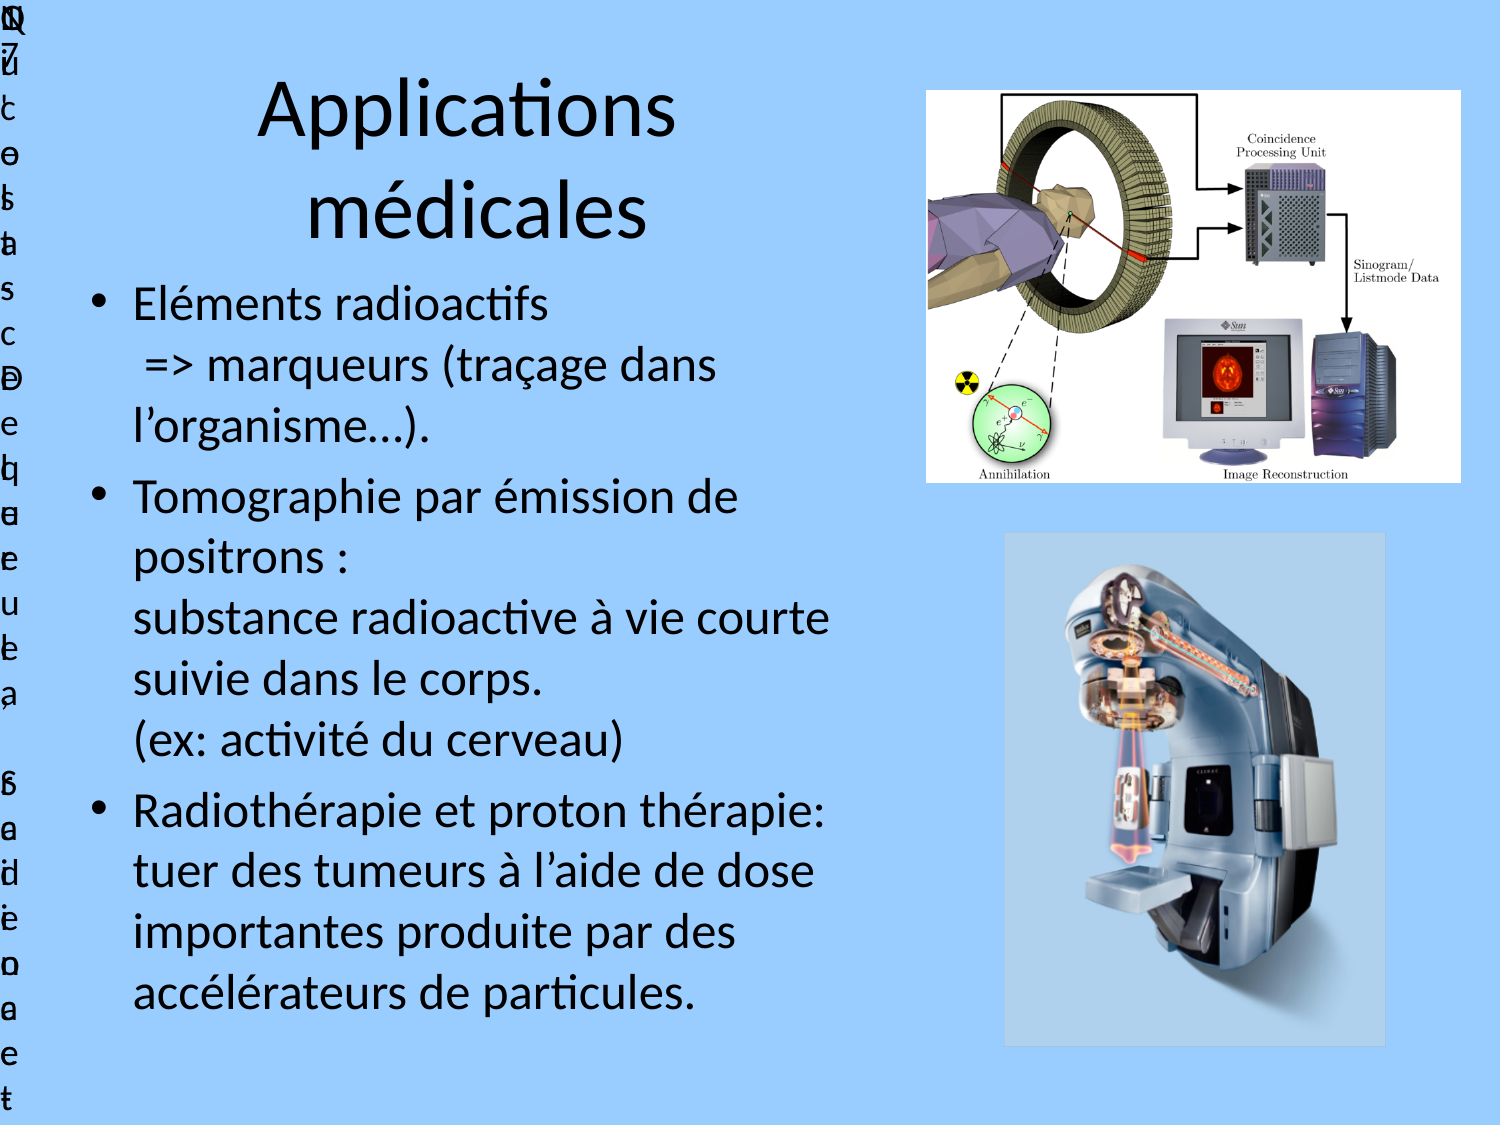

Nicolas Delerue, Science-ACO http://science-aco.fr http://nicolas.delerue.org
Qu'est-ce que la radioactivité?
# Applications médicales
Eléments radioactifs
 => marqueurs (traçage dans l’organisme…).
Tomographie par émission de positrons :
substance radioactive à vie courte suivie dans le corps.
(ex: activité du cerveau)
Radiothérapie et proton thérapie:
tuer des tumeurs à l’aide de dose importantes produite par des accélérateurs de particules.